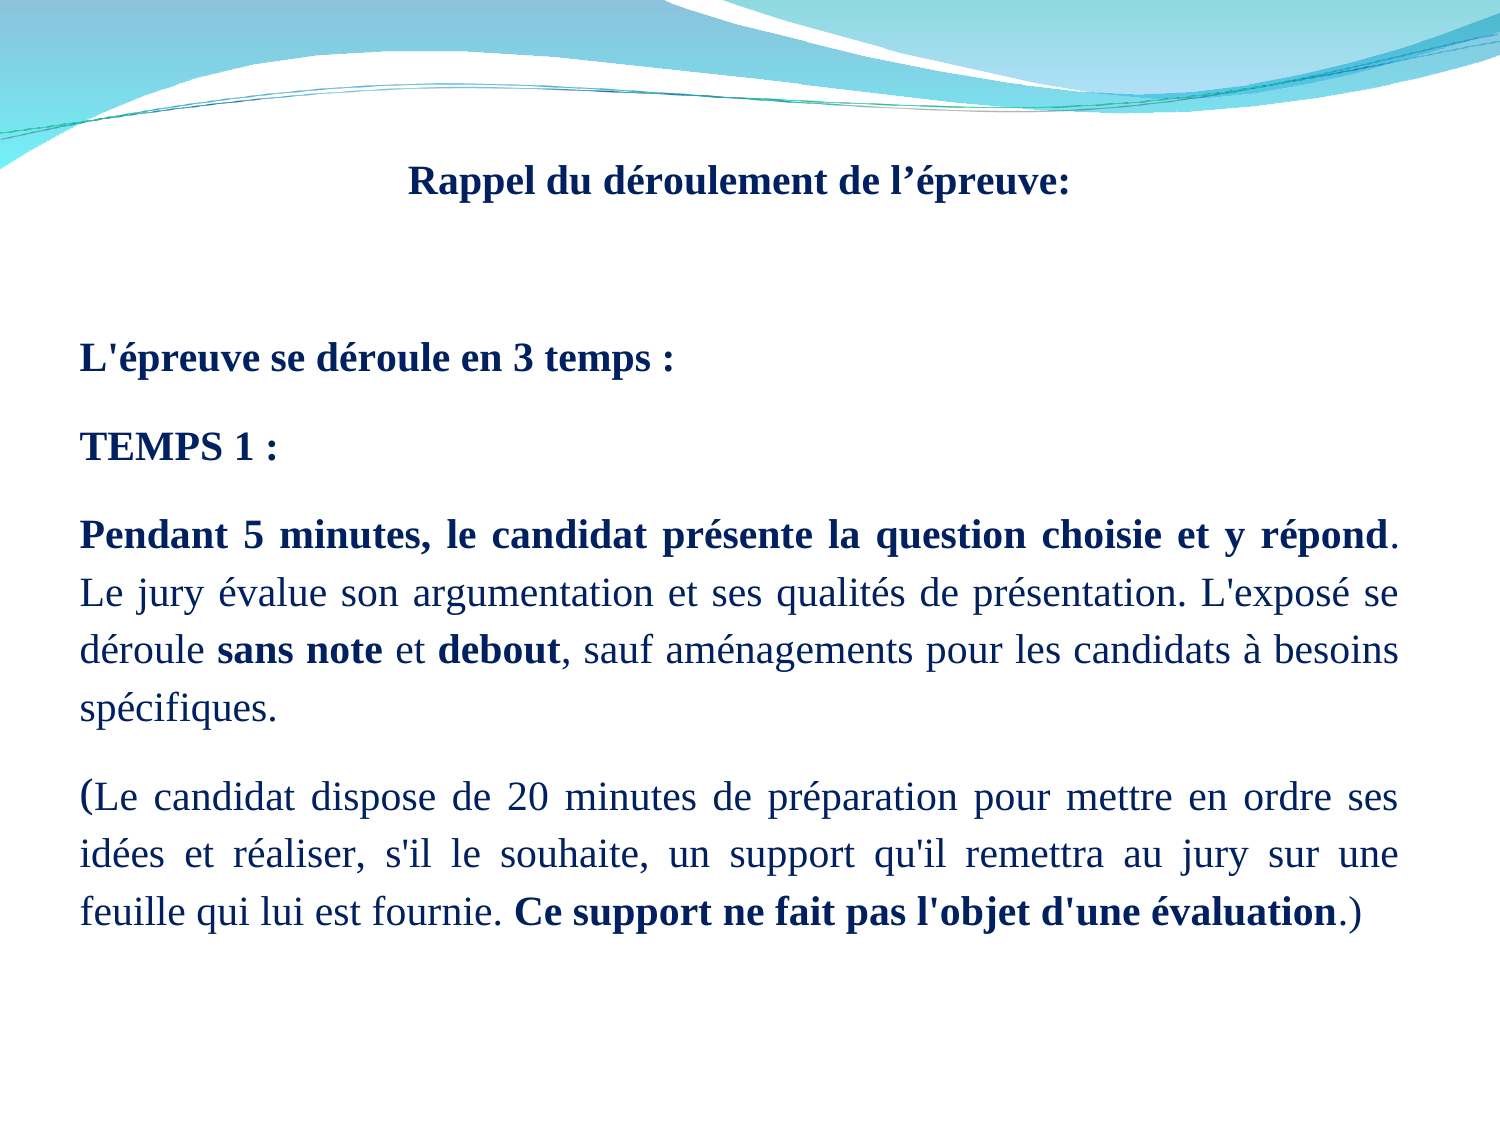

# Rappel du déroulement de l’épreuve:
L'épreuve se déroule en 3 temps :
TEMPS 1 :
Pendant 5 minutes, le candidat présente la question choisie et y répond. Le jury évalue son argumentation et ses qualités de présentation. L'exposé se déroule sans note et debout, sauf aménagements pour les candidats à besoins spécifiques.
(Le candidat dispose de 20 minutes de préparation pour mettre en ordre ses idées et réaliser, s'il le souhaite, un support qu'il remettra au jury sur une feuille qui lui est fournie. Ce support ne fait pas l'objet d'une évaluation.)